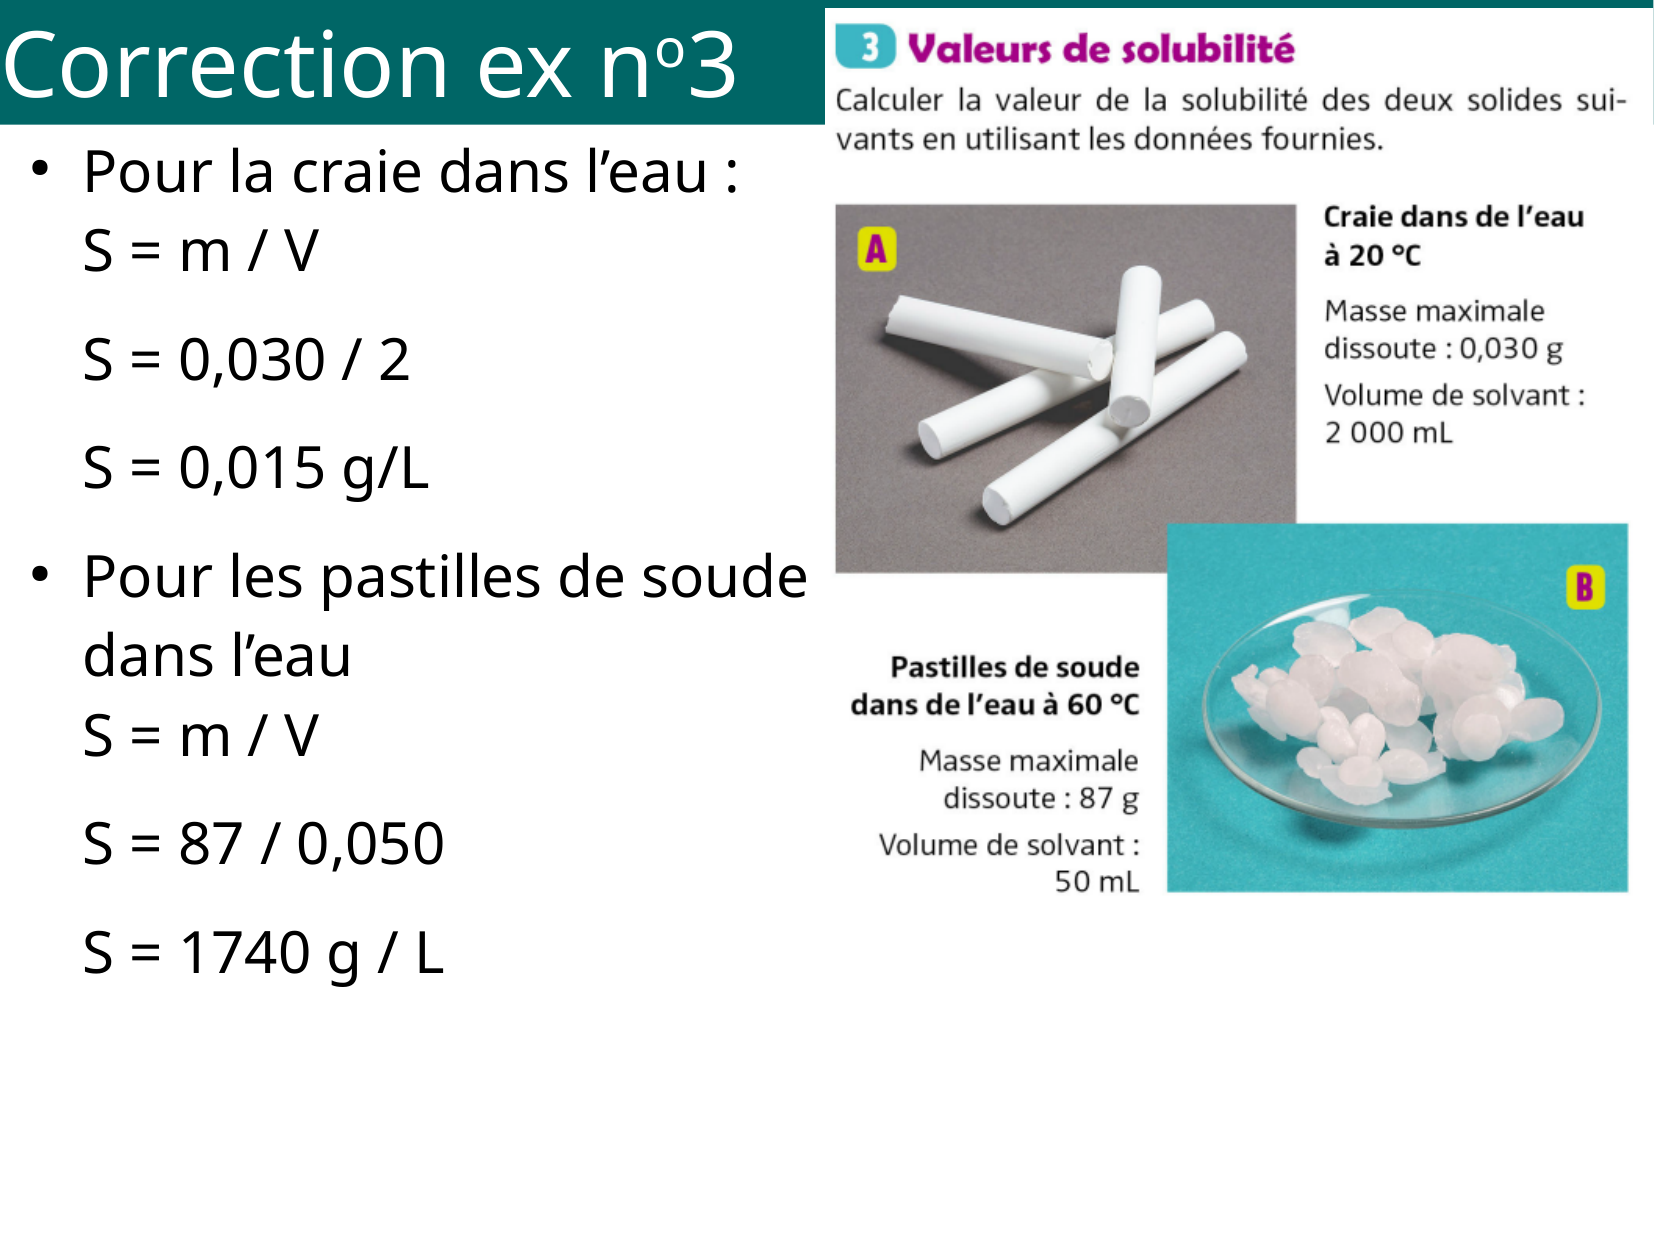

# Correction ex no3
Pour la craie dans l’eau :
S = m / V
S = 0,030 / 2
S = 0,015 g/L
Pour les pastilles de soude
dans l’eau
S = m / V
S = 87 / 0,050
S = 1740 g / L